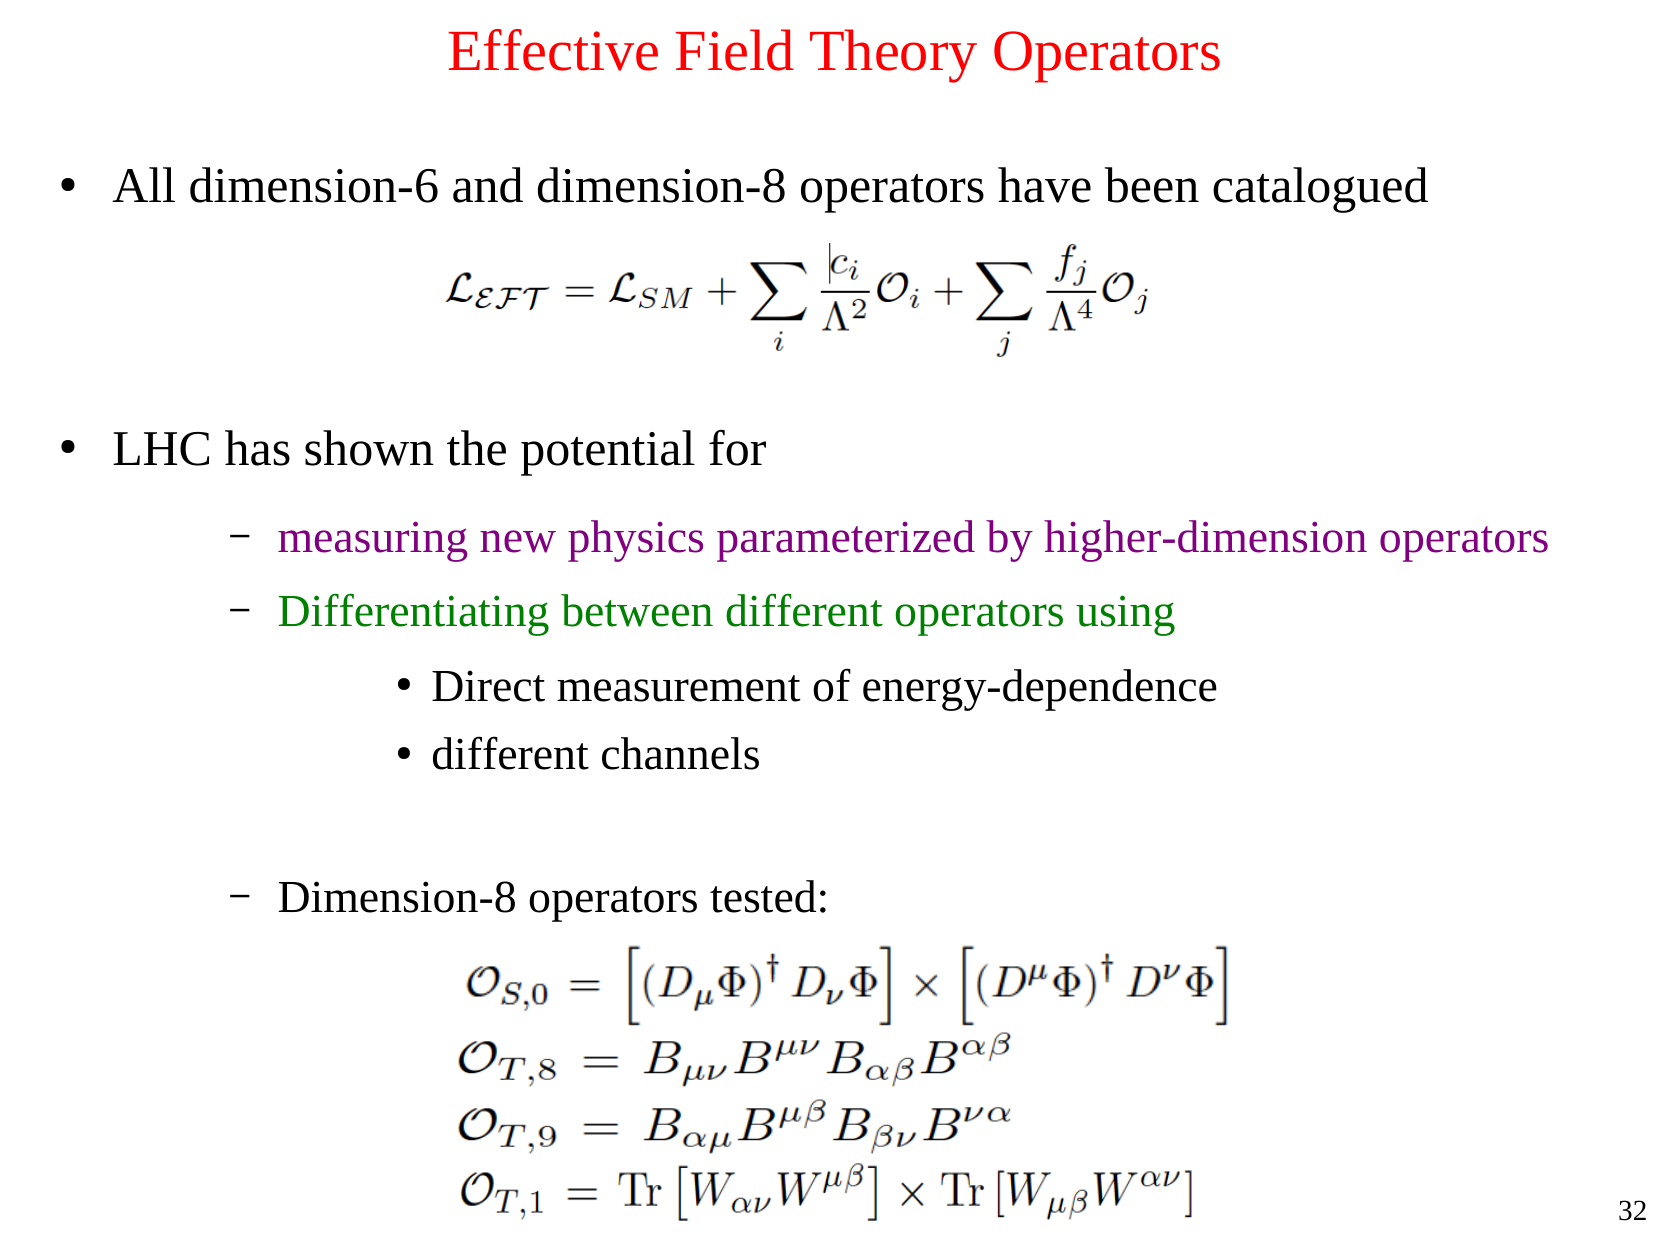

# Effective Field Theory Operators
All dimension-6 and dimension-8 operators have been catalogued
LHC has shown the potential for
measuring new physics parameterized by higher-dimension operators
Differentiating between different operators using
Direct measurement of energy-dependence
different channels
Dimension-8 operators tested:
Euler-Heisenberg effective lagrangian at low energies
Second term can be re-written in terms of
32